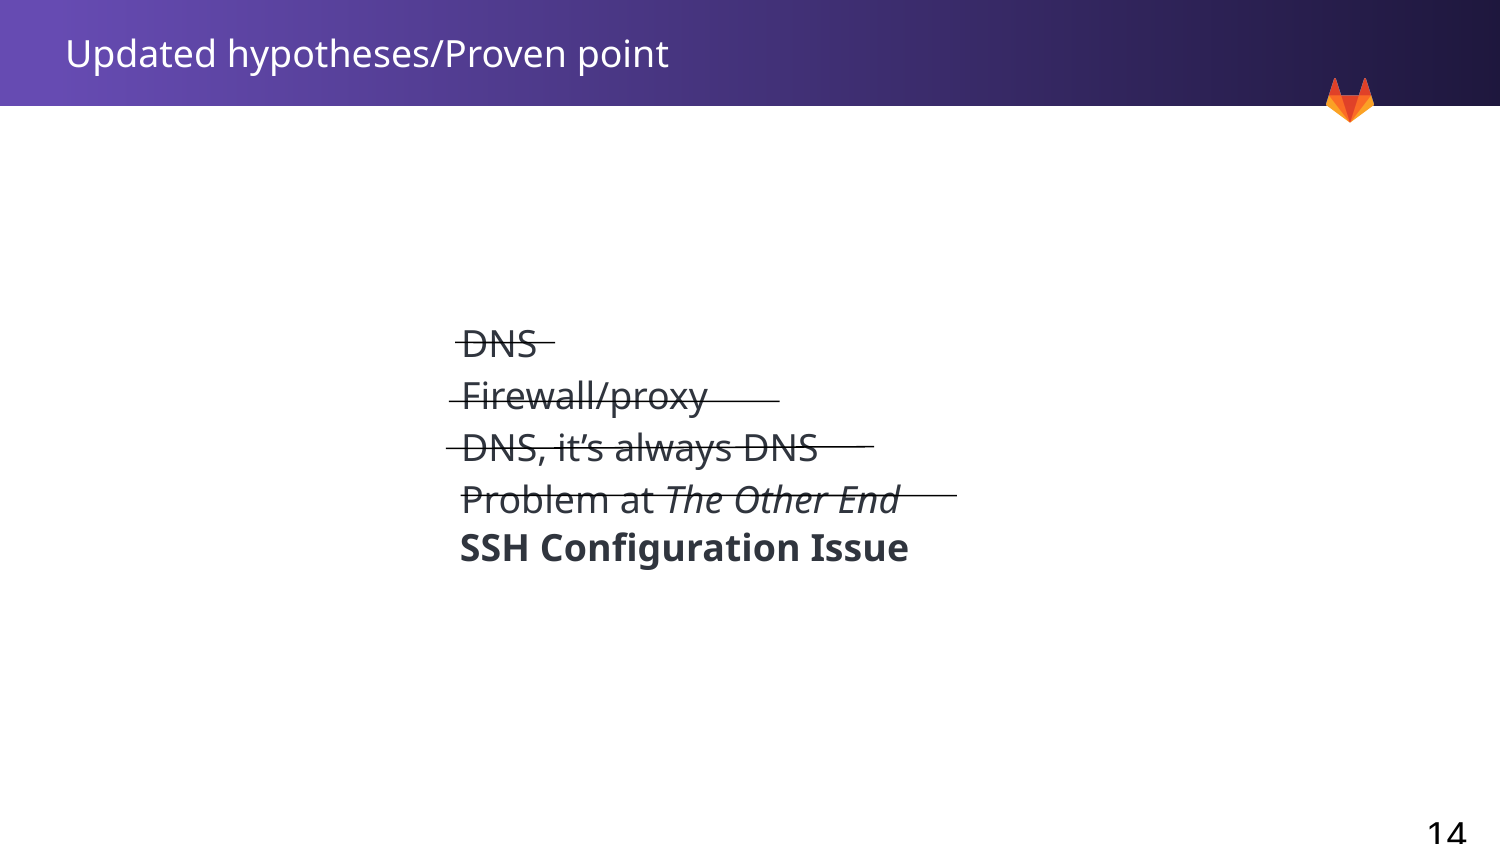

# Updated hypotheses/Proven point
DNS
Firewall/proxy
DNS, it’s always DNS
Problem at The Other End
SSH Configuration Issue